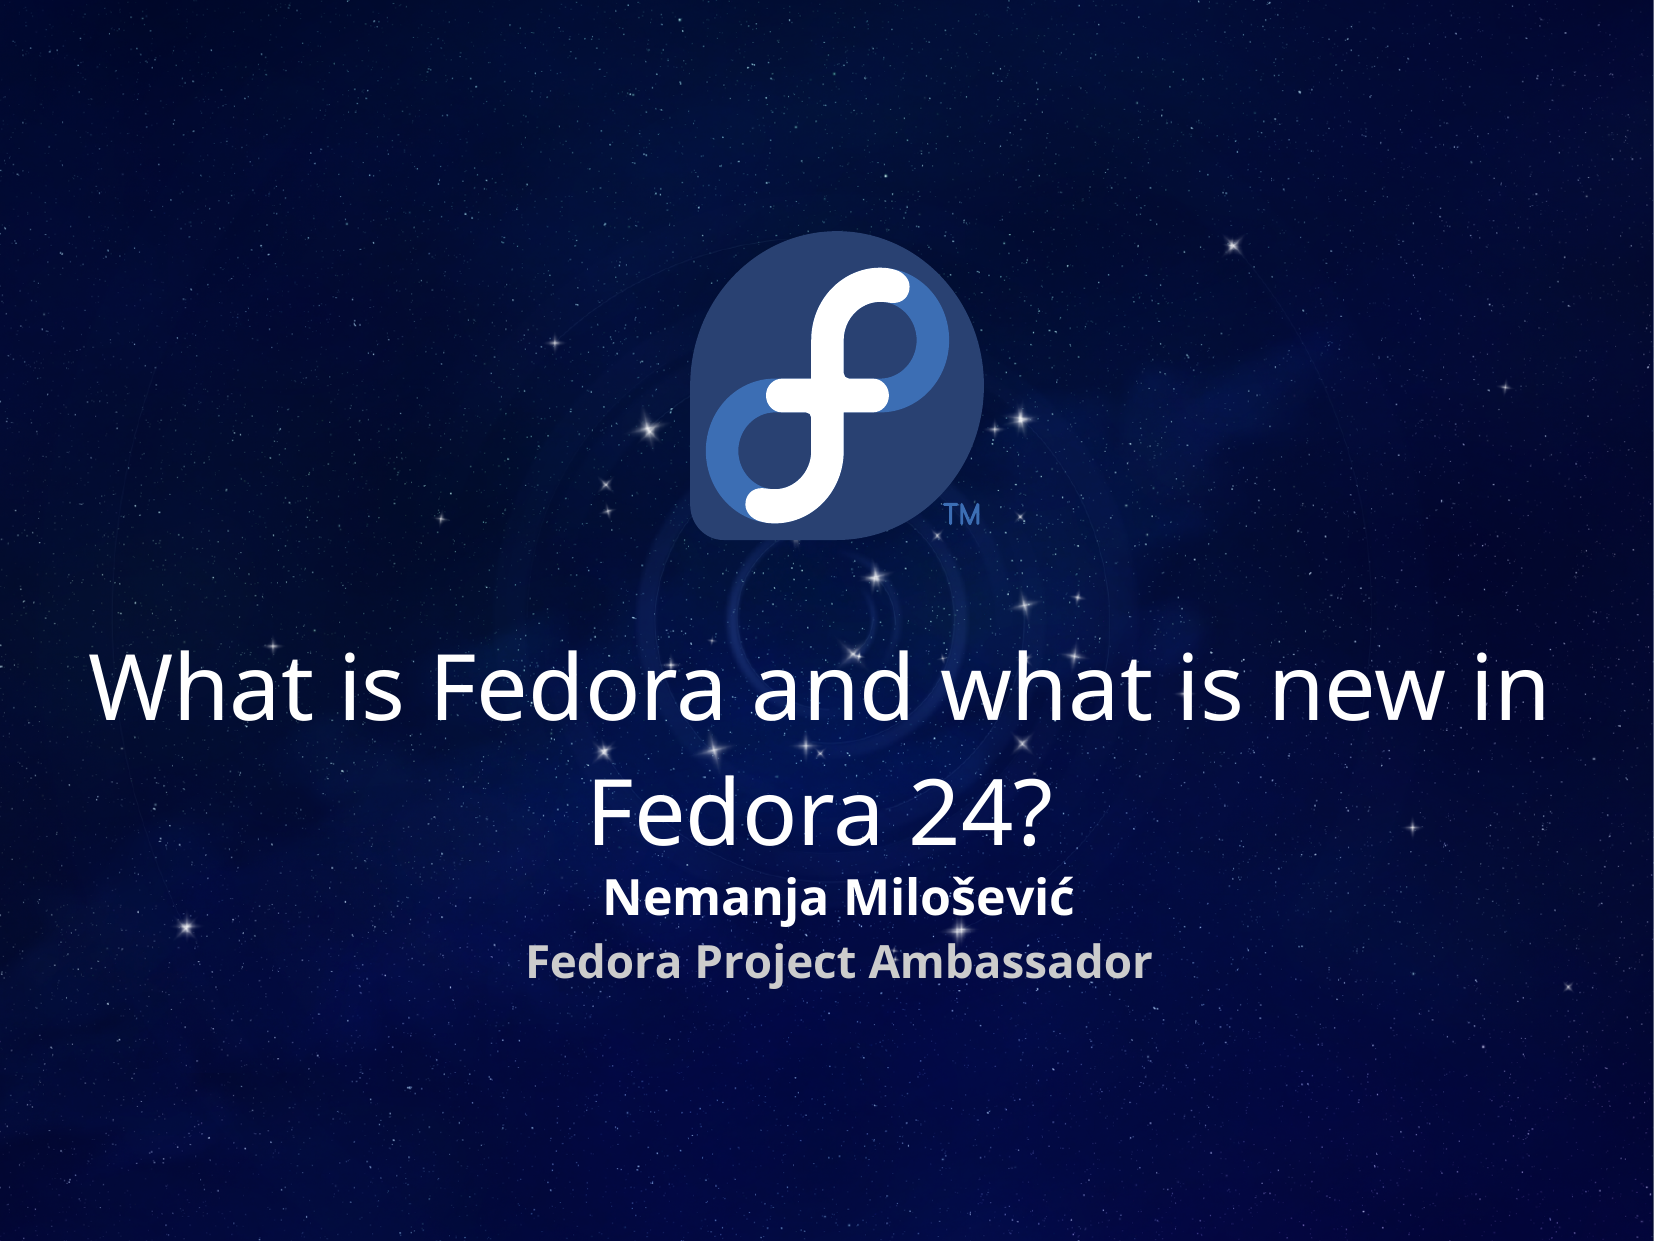

What is Fedora and what is new in Fedora 24?
Nemanja Milošević
Fedora Project Ambassador